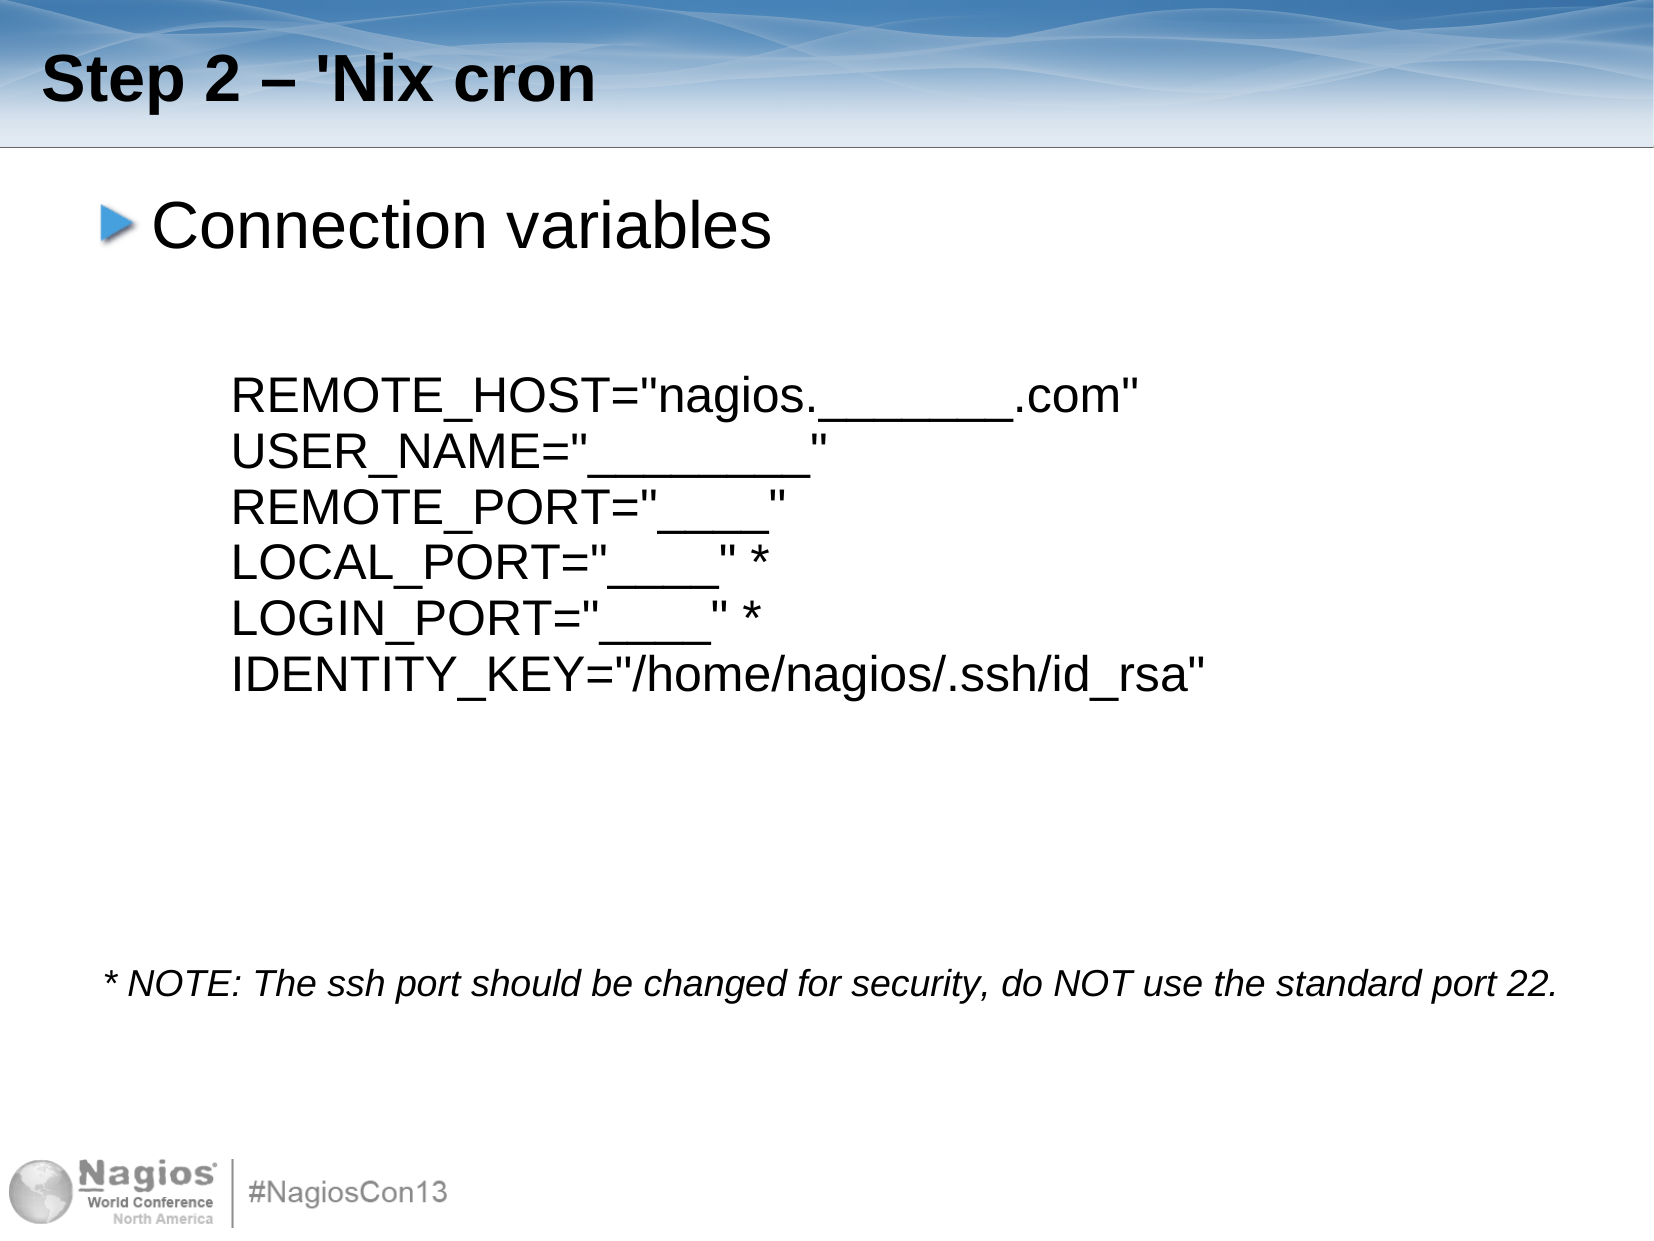

# Step 2 – 'Nix cron
Connection variables
REMOTE_HOST="nagios._______.com"
USER_NAME="________"
REMOTE_PORT="____"
LOCAL_PORT="____" *
LOGIN_PORT="____" *
IDENTITY_KEY="/home/nagios/.ssh/id_rsa"
* NOTE: The ssh port should be changed for security, do NOT use the standard port 22.